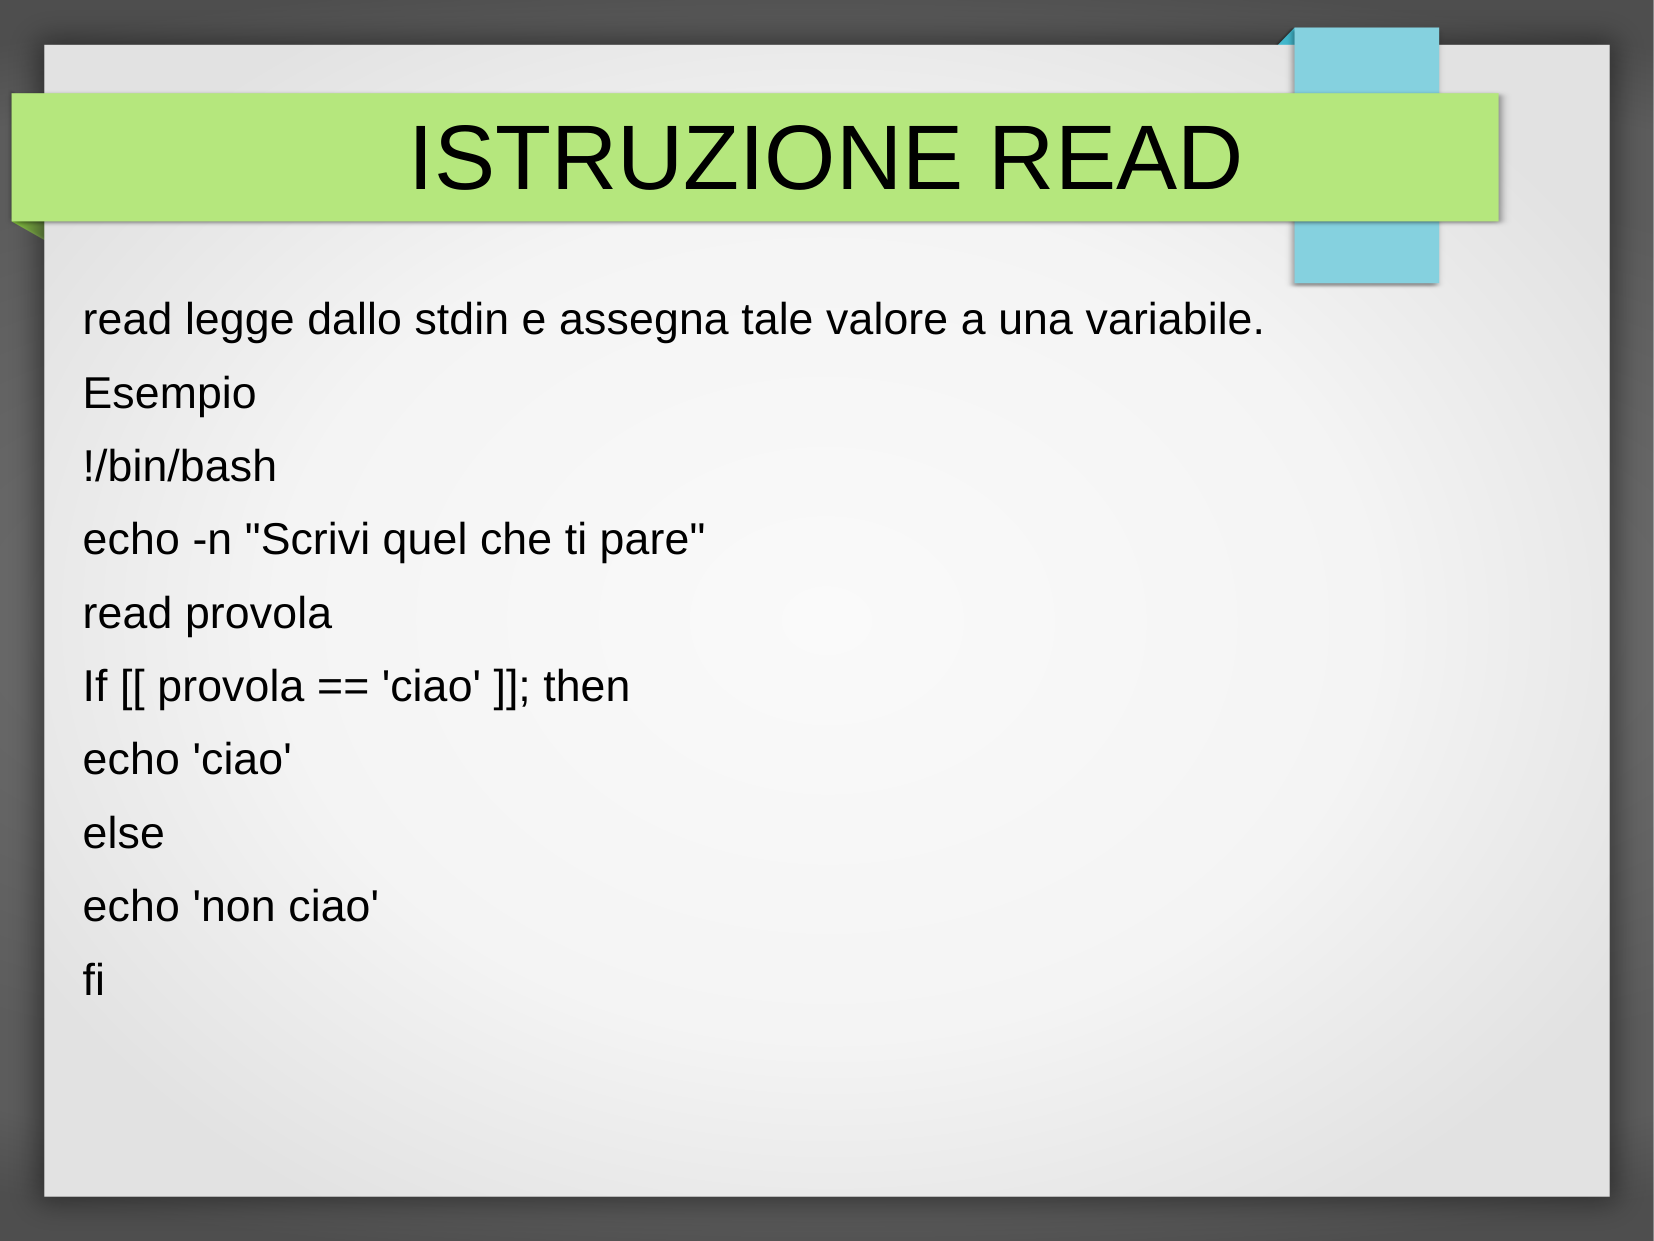

# ISTRUZIONE READ
read legge dallo stdin e assegna tale valore a una variabile.
Esempio
!/bin/bash
echo -n "Scrivi quel che ti pare"
read provola
If [[ provola == 'ciao' ]]; then
echo 'ciao'
else
echo 'non ciao'
fi